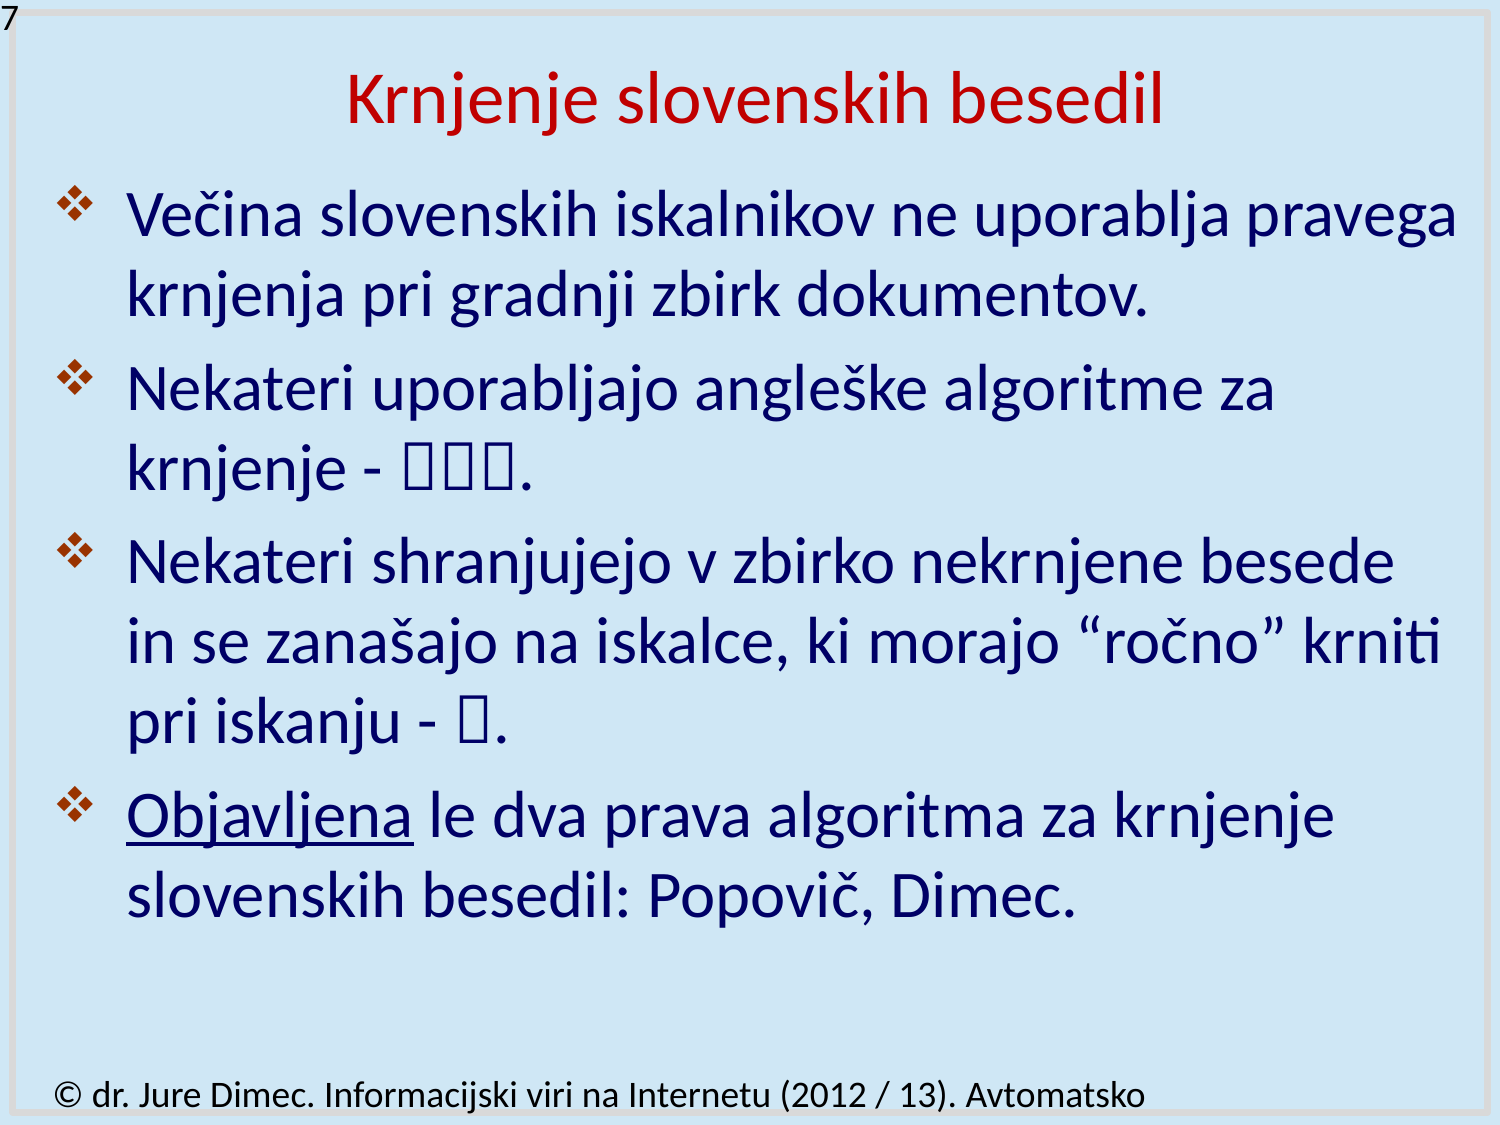

# Krnjenje slovenskih besedil
Večina slovenskih iskalnikov ne uporablja pravega krnjenja pri gradnji zbirk dokumentov.
Nekateri uporabljajo angleške algoritme za krnjenje - .
Nekateri shranjujejo v zbirko nekrnjene besede in se zanašajo na iskalce, ki morajo “ročno” krniti pri iskanju - .
Objavljena le dva prava algoritma za krnjenje slovenskih besedil: Popovič, Dimec.
© dr. Jure Dimec. Informacijski viri na Internetu (2012 / 13). Avtomatsko indeksiranje 2.